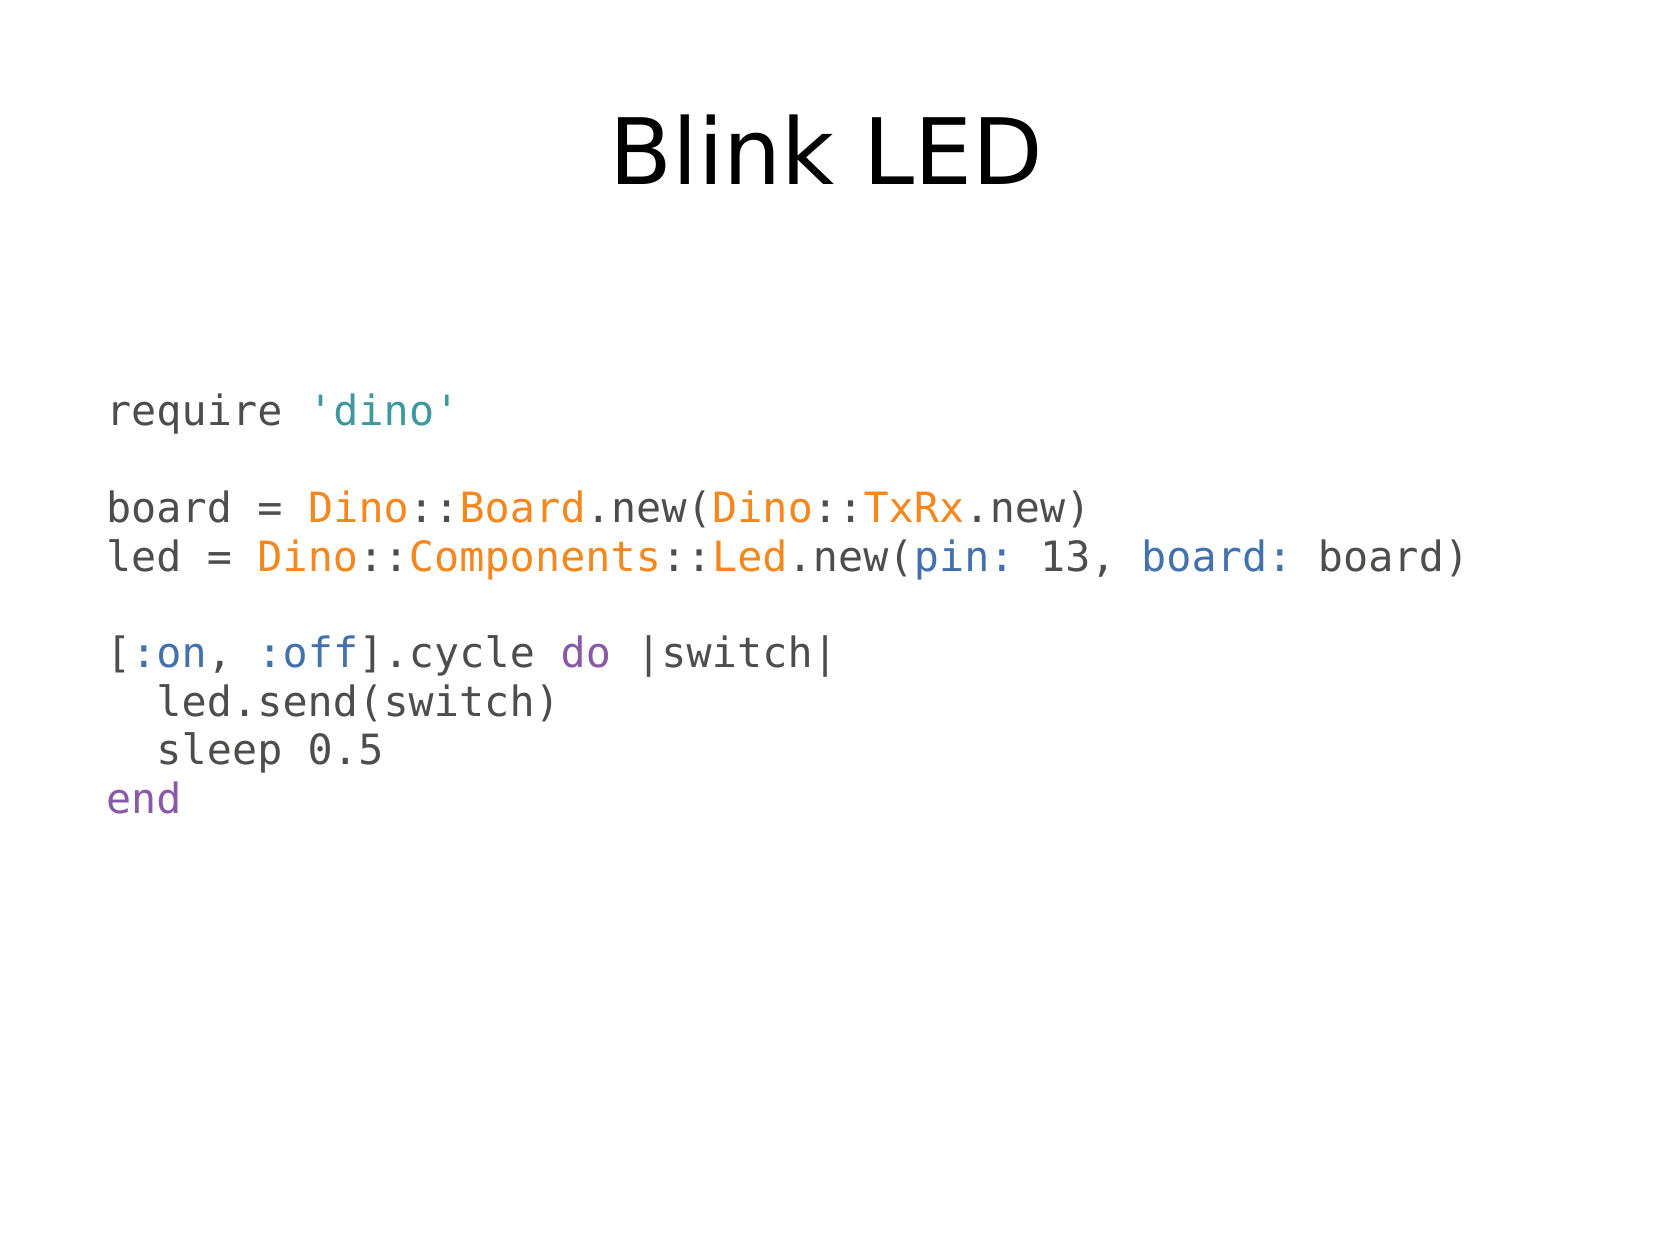

# Blink LED
require 'dino'
board = Dino::Board.new(Dino::TxRx.new)
led = Dino::Components::Led.new(pin: 13, board: board)
[:on, :off].cycle do |switch|
  led.send(switch)
  sleep 0.5
end